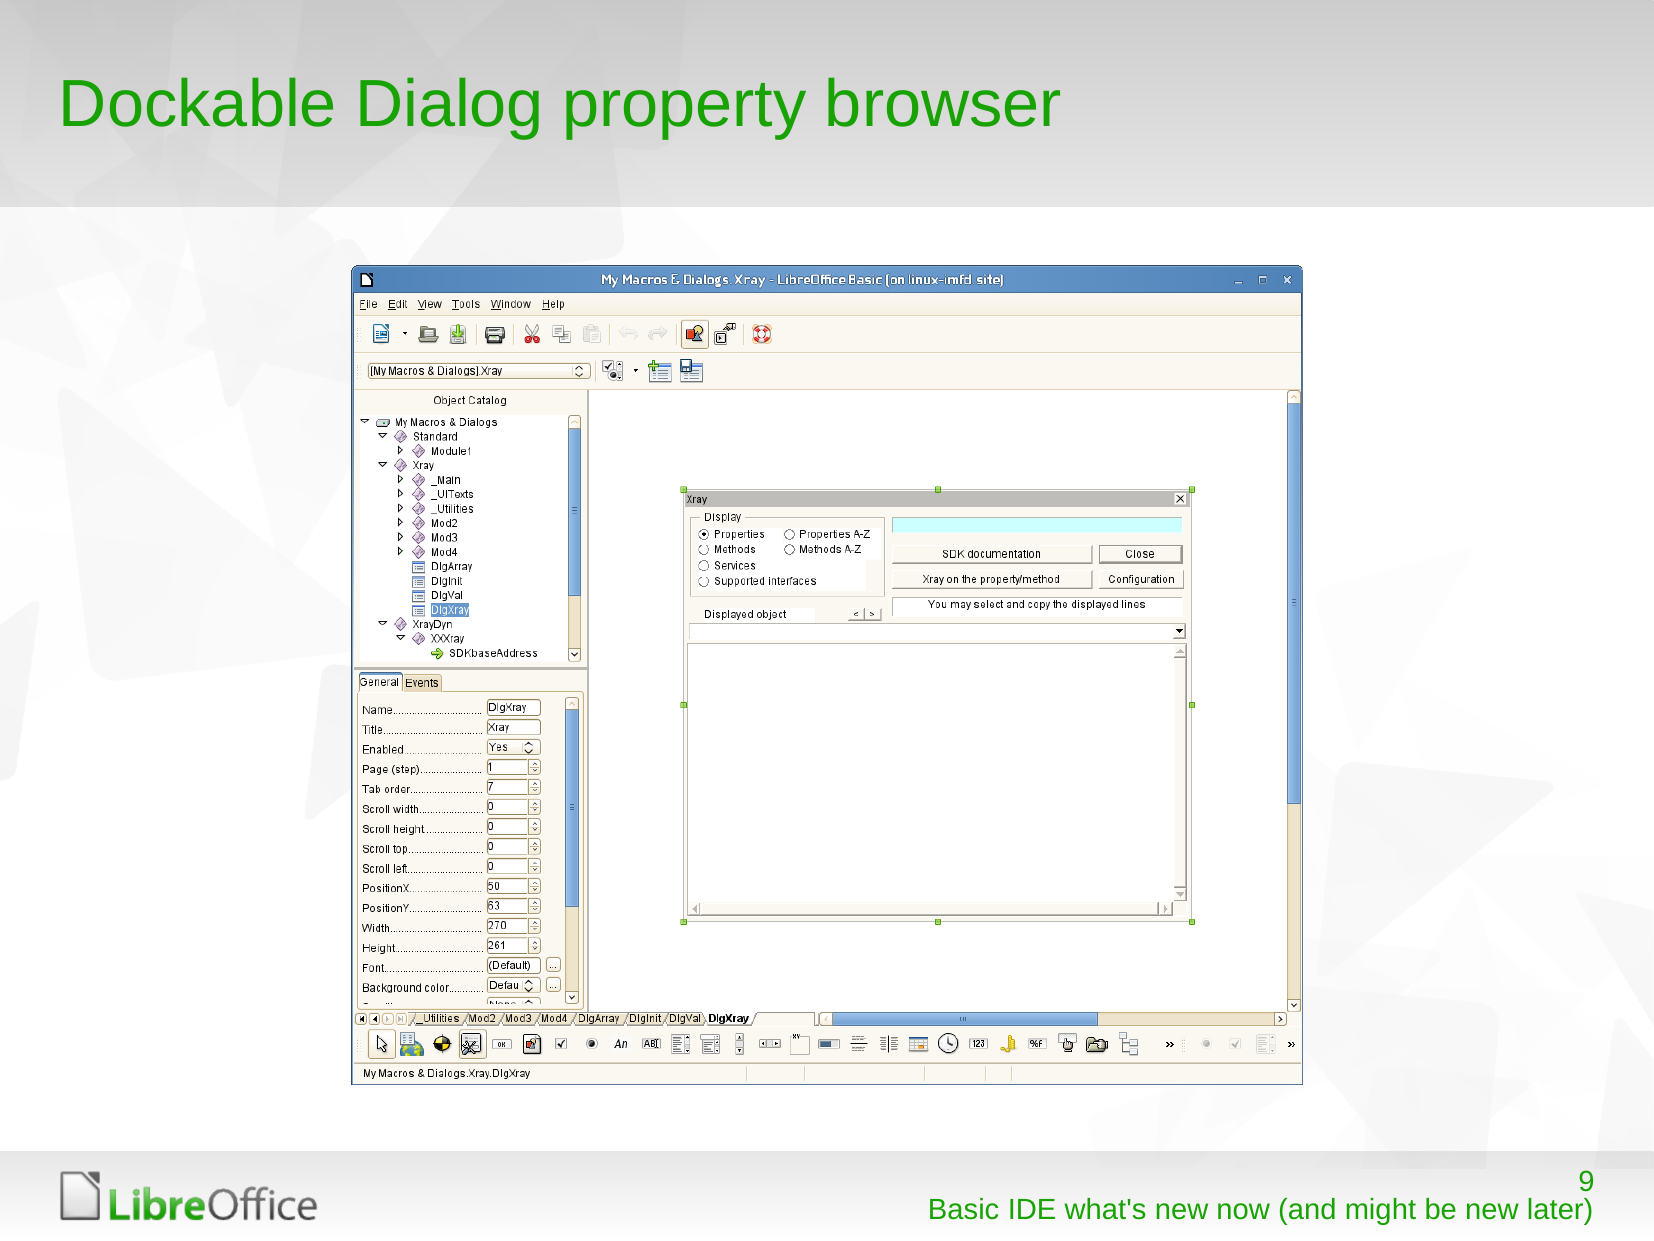

# Dockable Dialog property browser
9
Basic IDE what's new now (and might be new later)